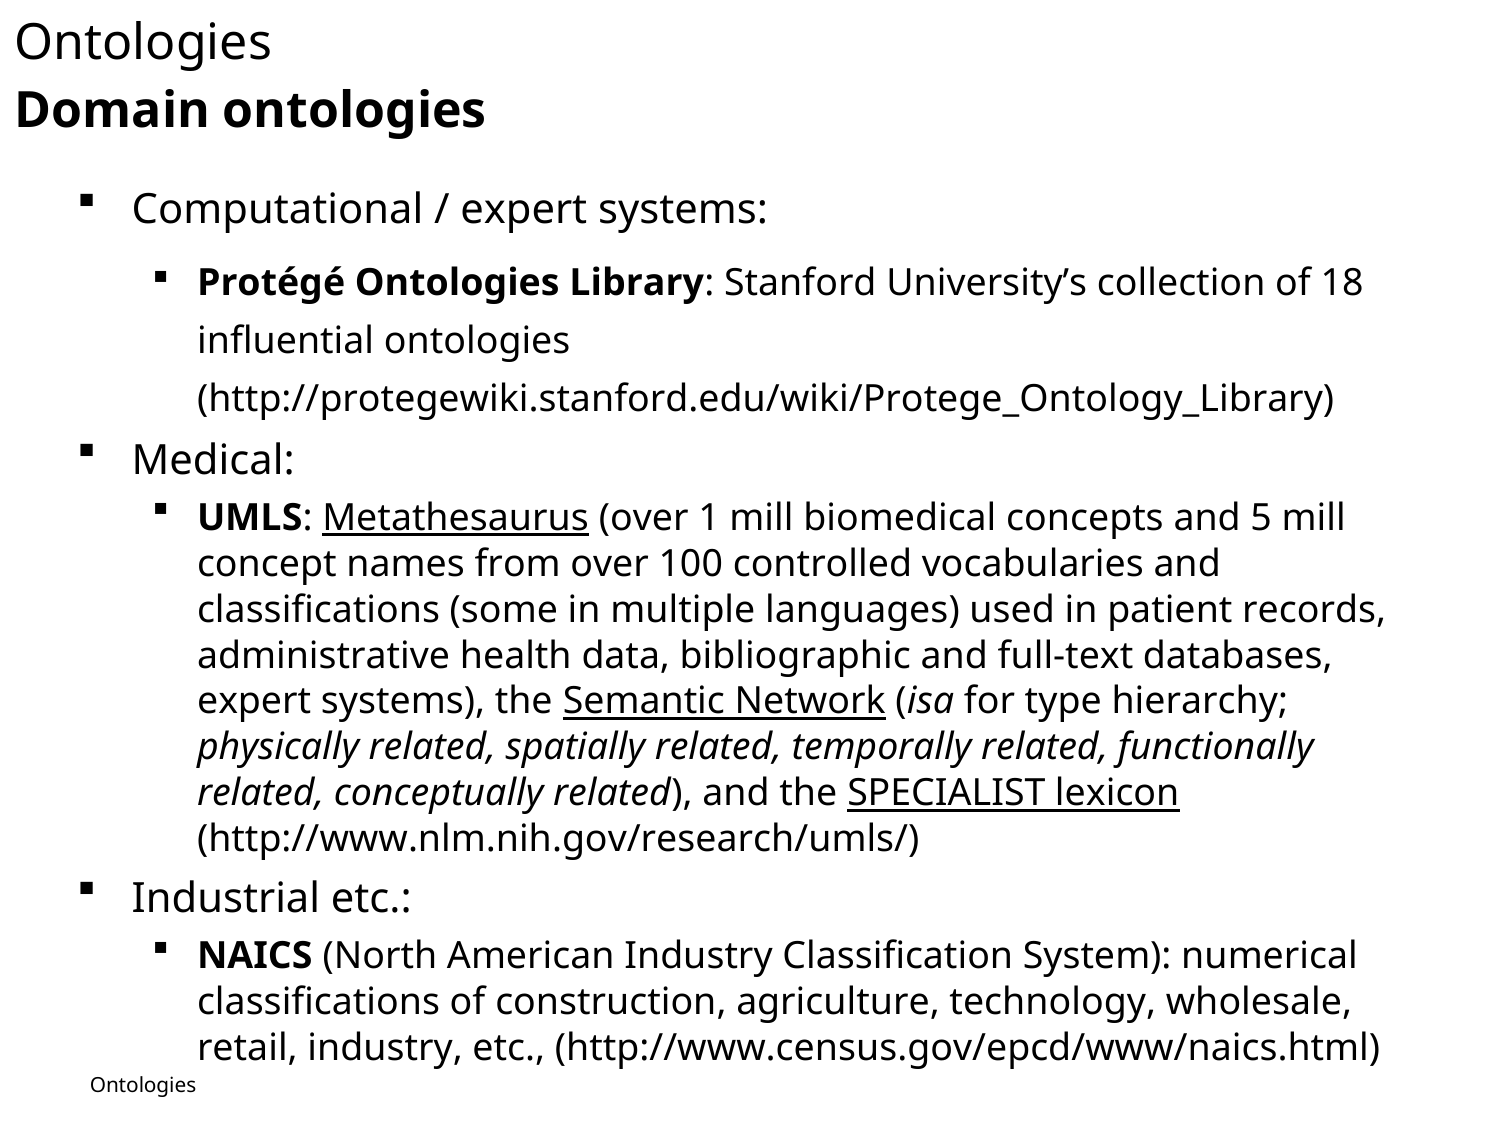

Ontologies
Domain ontologies
# Computational / expert systems:
Protégé Ontologies Library: Stanford University’s collection of 18 influential ontologies (http://protegewiki.stanford.edu/wiki/Protege_Ontology_Library)
Medical:
UMLS: Metathesaurus (over 1 mill biomedical concepts and 5 mill concept names from over 100 controlled vocabularies and classifications (some in multiple languages) used in patient records, administrative health data, bibliographic and full-text databases, expert systems), the Semantic Network (isa for type hierarchy; physically related, spatially related, temporally related, functionally related, conceptually related), and the SPECIALIST lexicon (http://www.nlm.nih.gov/research/umls/)
Industrial etc.:
NAICS (North American Industry Classification System): numerical classifications of construction, agriculture, technology, wholesale, 	retail, industry, etc., (http://www.census.gov/epcd/www/naics.html)